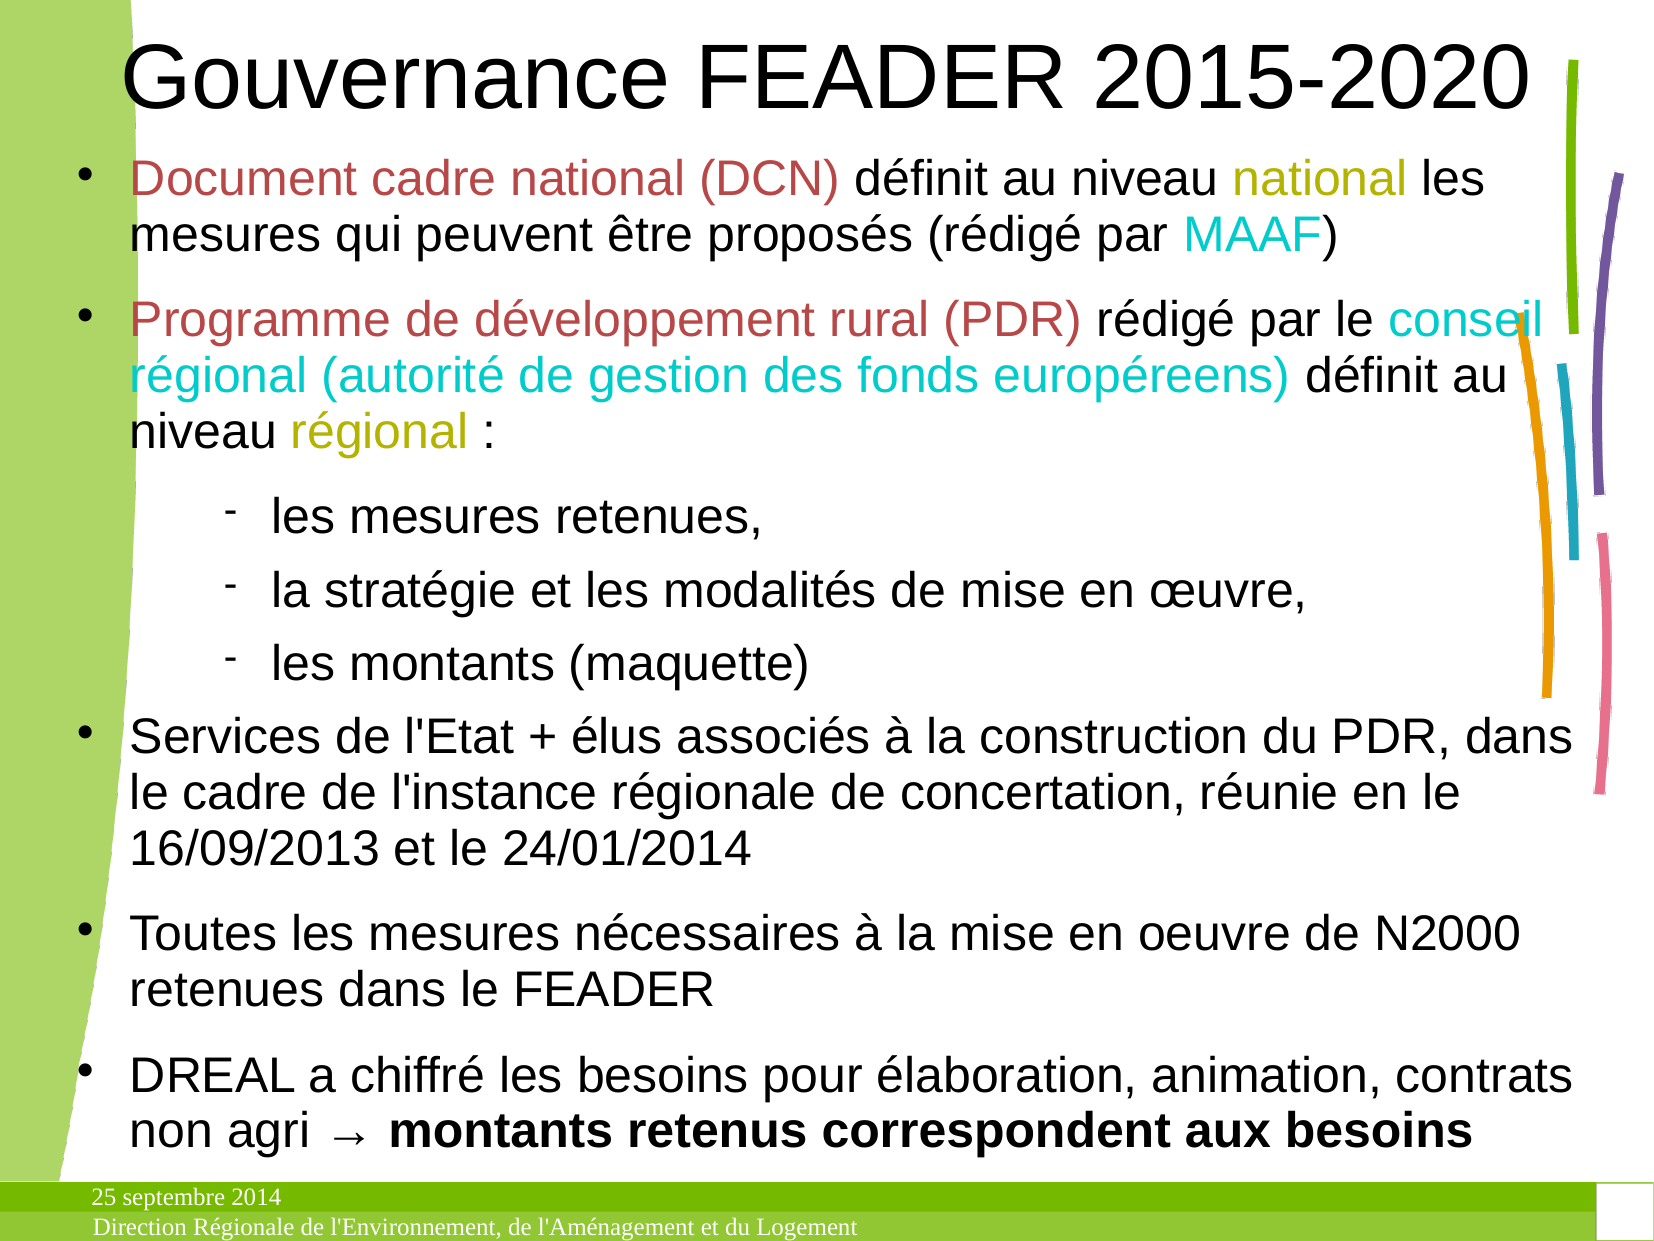

# Gouvernance FEADER 2015-2020
Document cadre national (DCN) définit au niveau national les mesures qui peuvent être proposés (rédigé par MAAF)
Programme de développement rural (PDR) rédigé par le conseil régional (autorité de gestion des fonds européreens) définit au niveau régional :
les mesures retenues,
la stratégie et les modalités de mise en œuvre,
les montants (maquette)
Services de l'Etat + élus associés à la construction du PDR, dans le cadre de l'instance régionale de concertation, réunie en le 16/09/2013 et le 24/01/2014
Toutes les mesures nécessaires à la mise en oeuvre de N2000 retenues dans le FEADER
DREAL a chiffré les besoins pour élaboration, animation, contrats non agri → montants retenus correspondent aux besoins